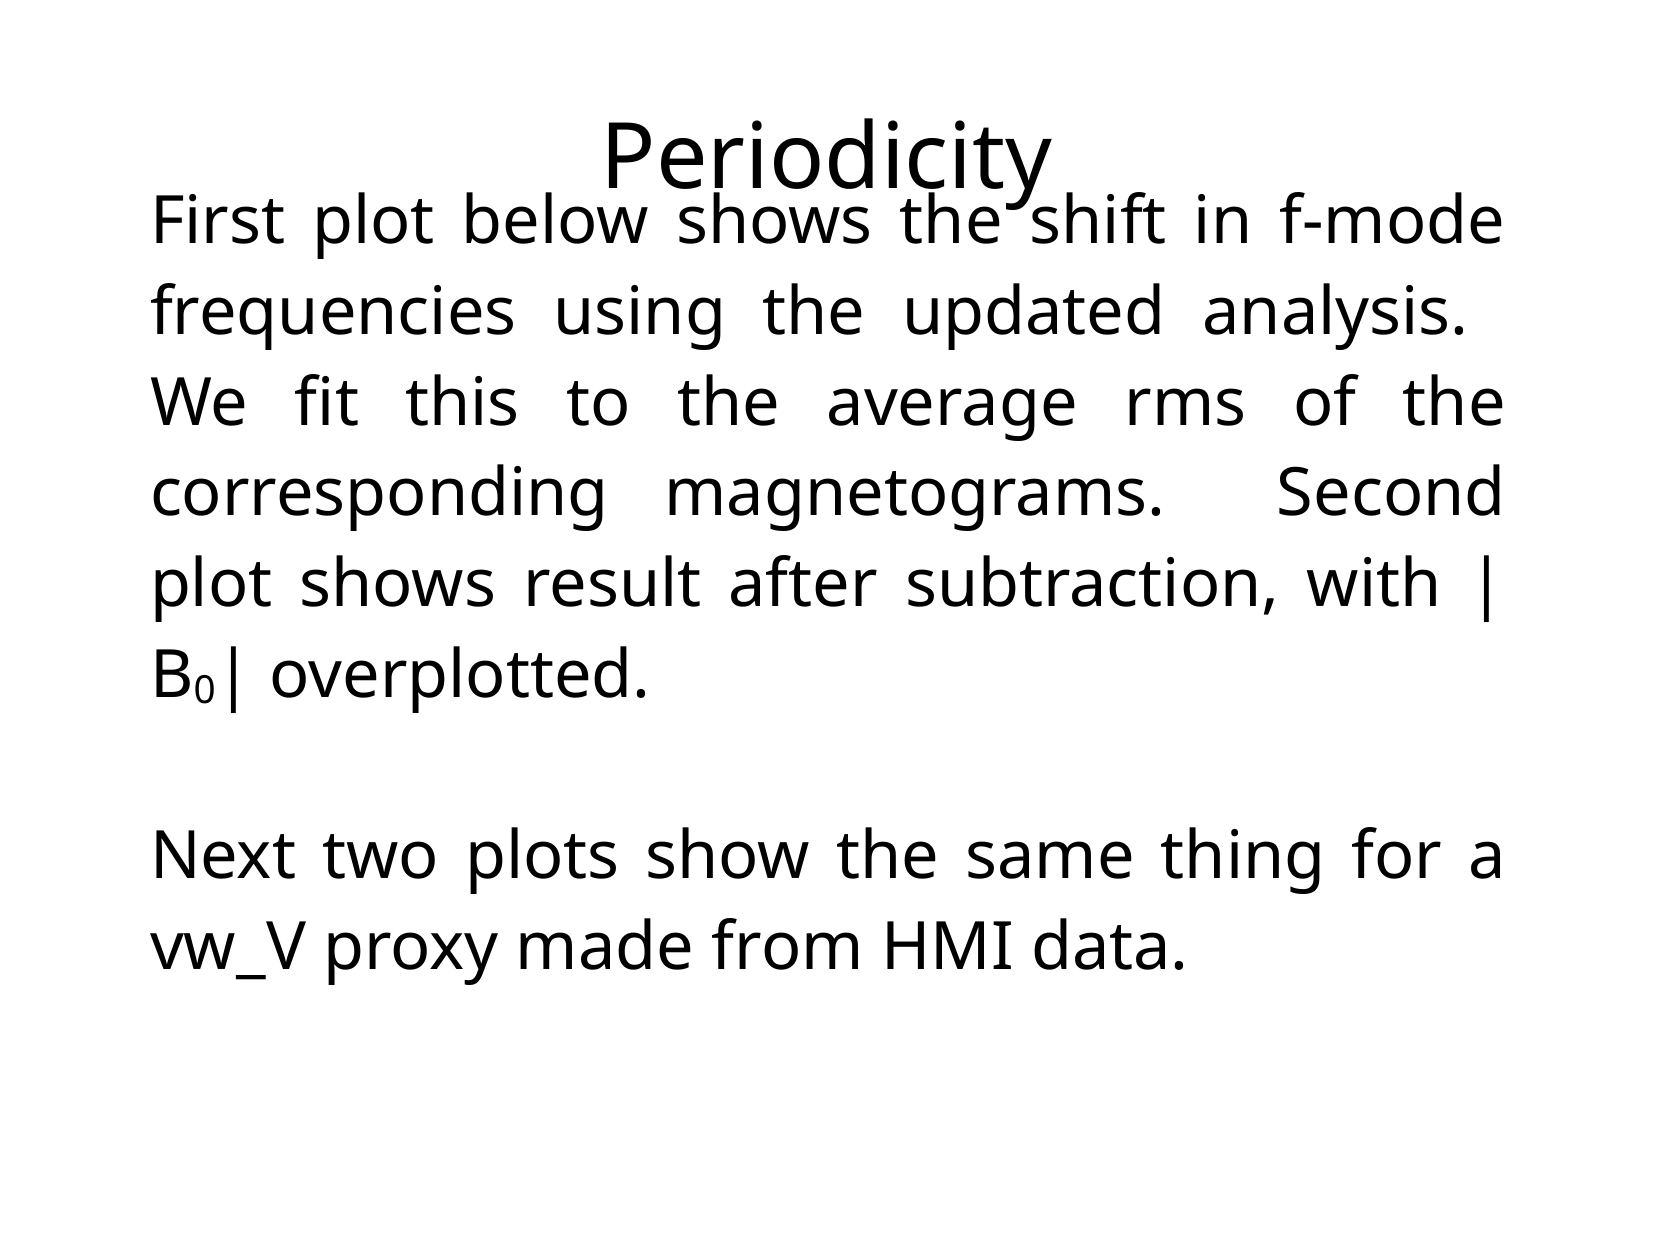

# Periodicity
First plot below shows the shift in f-mode frequencies using the updated analysis. We fit this to the average rms of the corresponding magnetograms. Second plot shows result after subtraction, with |B0| overplotted.
Next two plots show the same thing for a vw_V proxy made from HMI data.